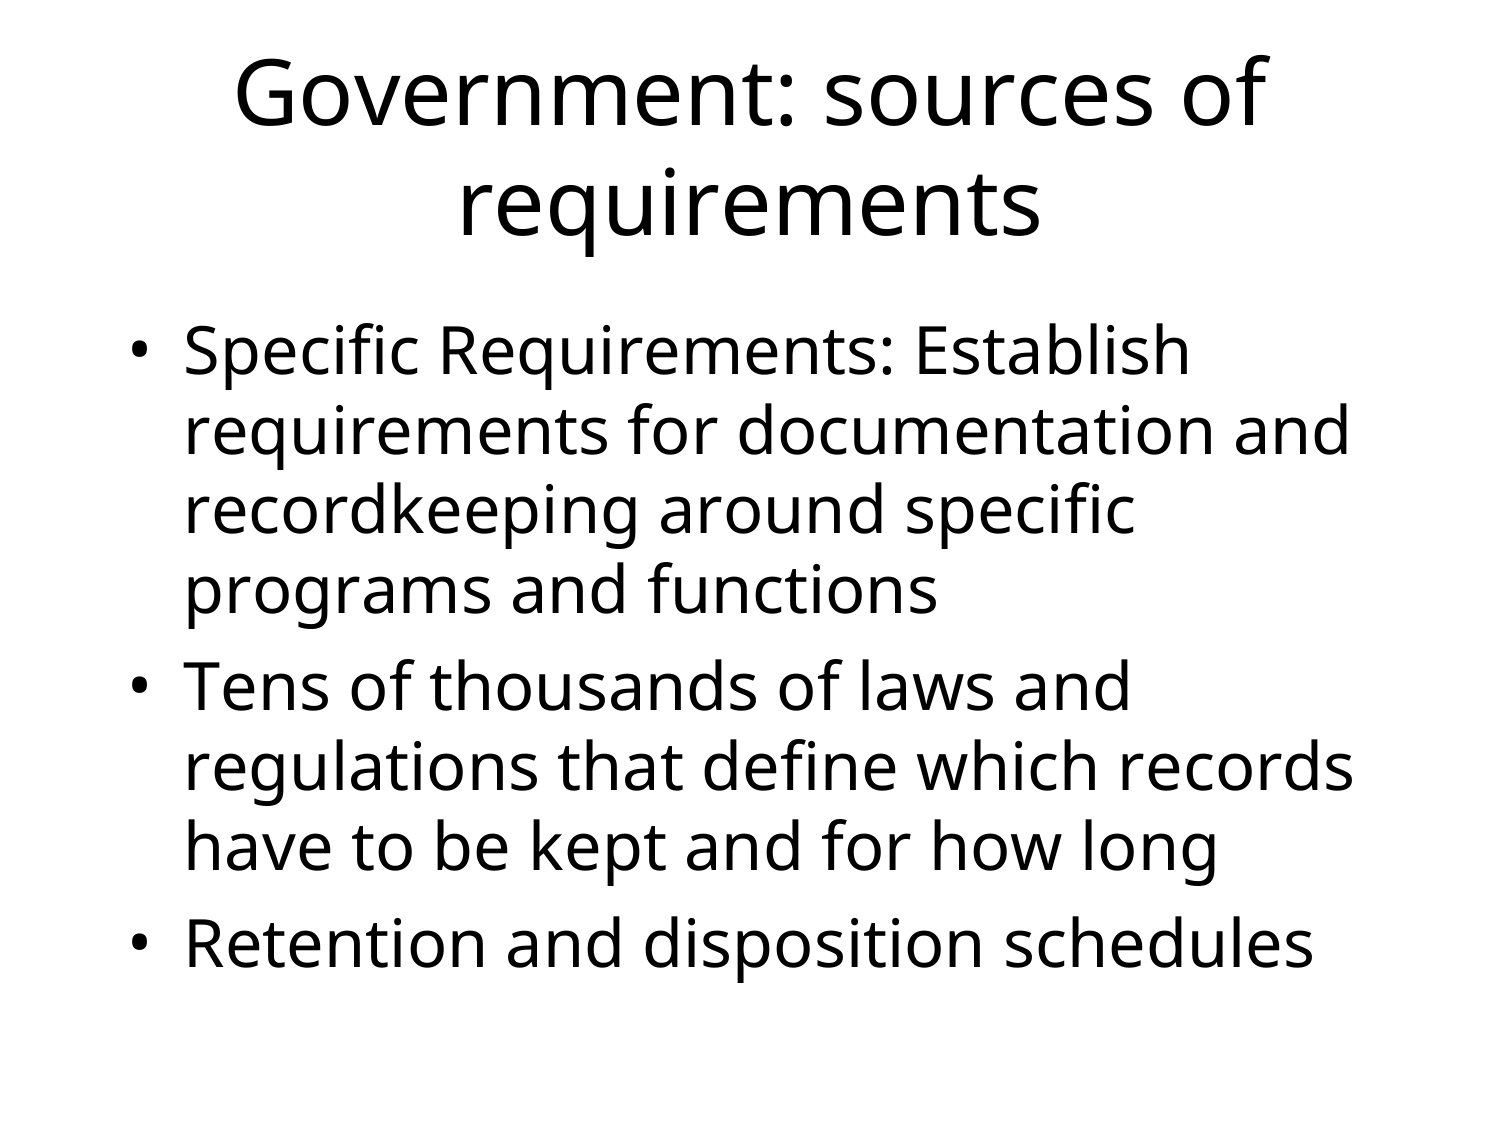

# Government: sources of requirements
Specific Requirements: Establish requirements for documentation and recordkeeping around specific programs and functions
Tens of thousands of laws and regulations that define which records have to be kept and for how long
Retention and disposition schedules